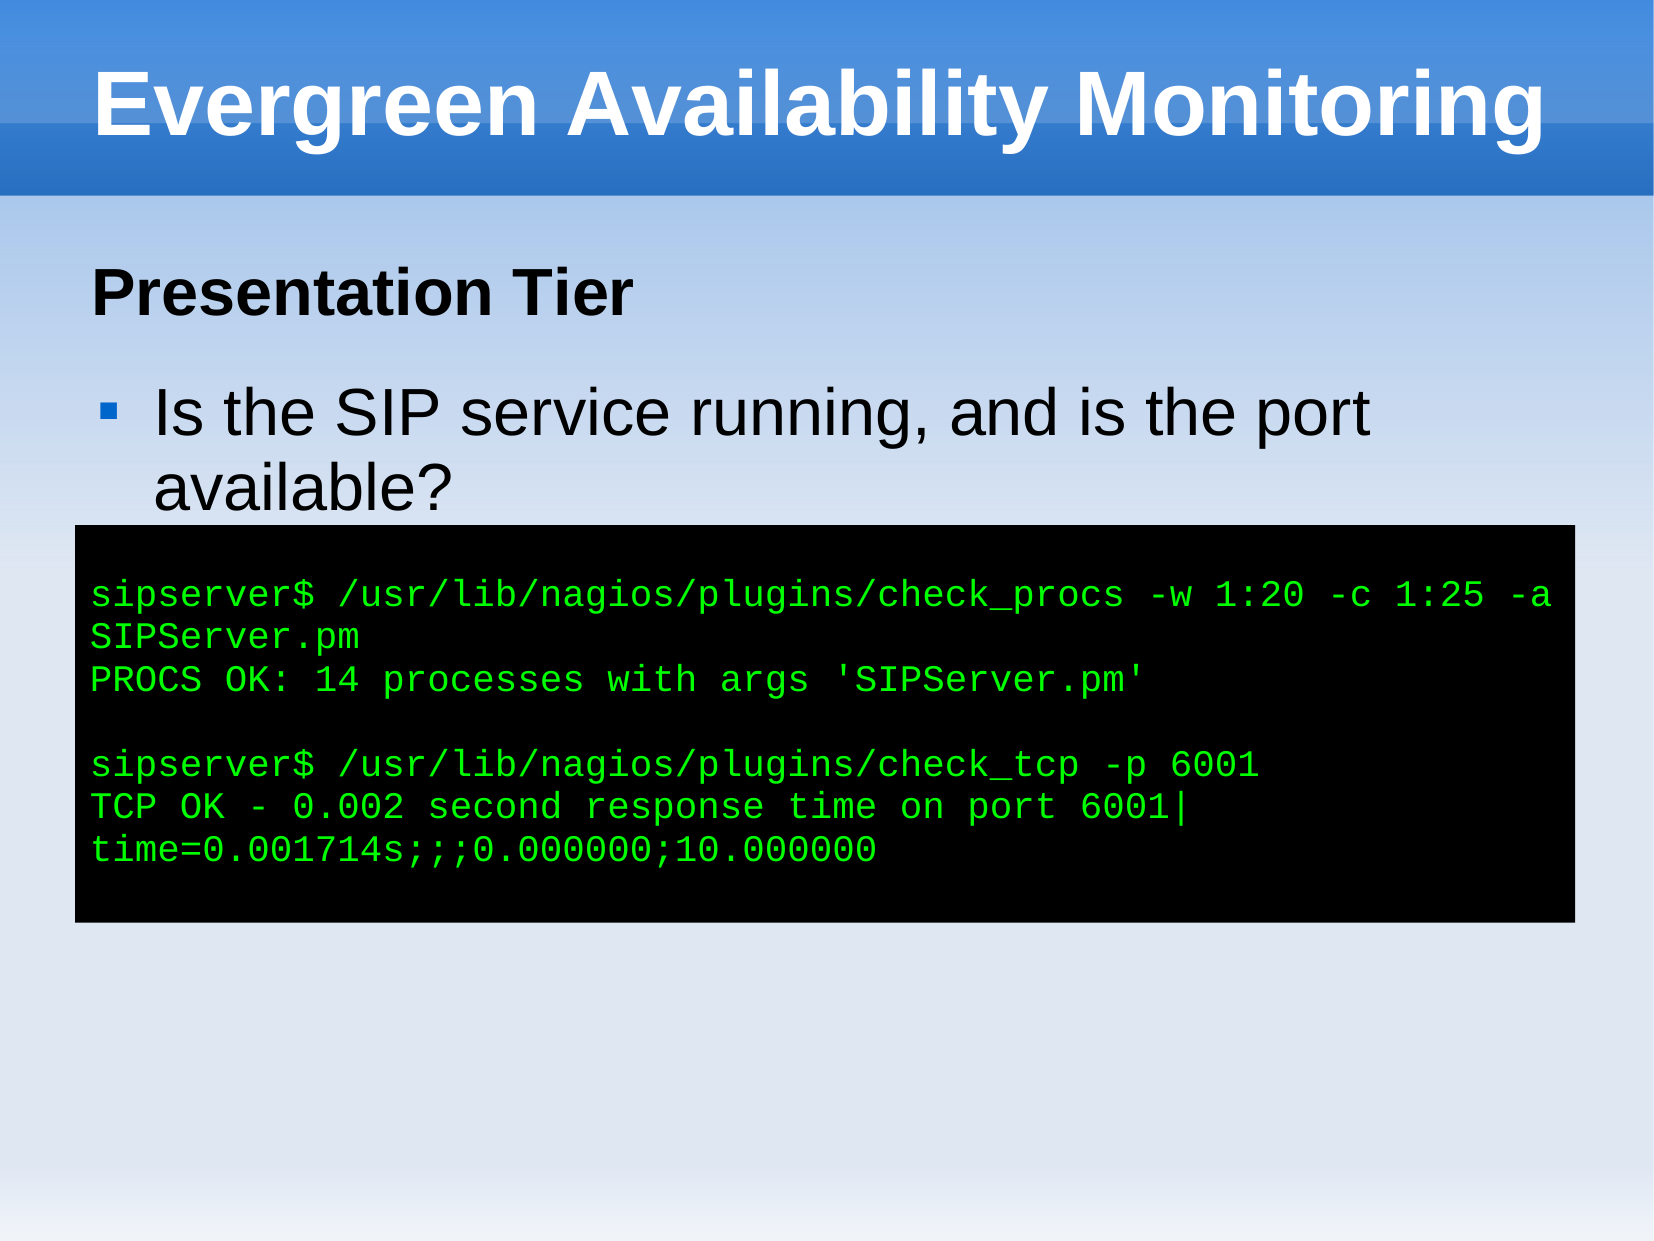

# Evergreen Availability Monitoring
Presentation Tier
Is the SIP service running, and is the port available?
sipserver$ /usr/lib/nagios/plugins/check_procs -w 1:20 -c 1:25 -a SIPServer.pm
PROCS OK: 14 processes with args 'SIPServer.pm'
sipserver$ /usr/lib/nagios/plugins/check_tcp -p 6001
TCP OK - 0.002 second response time on port 6001|time=0.001714s;;;0.000000;10.000000